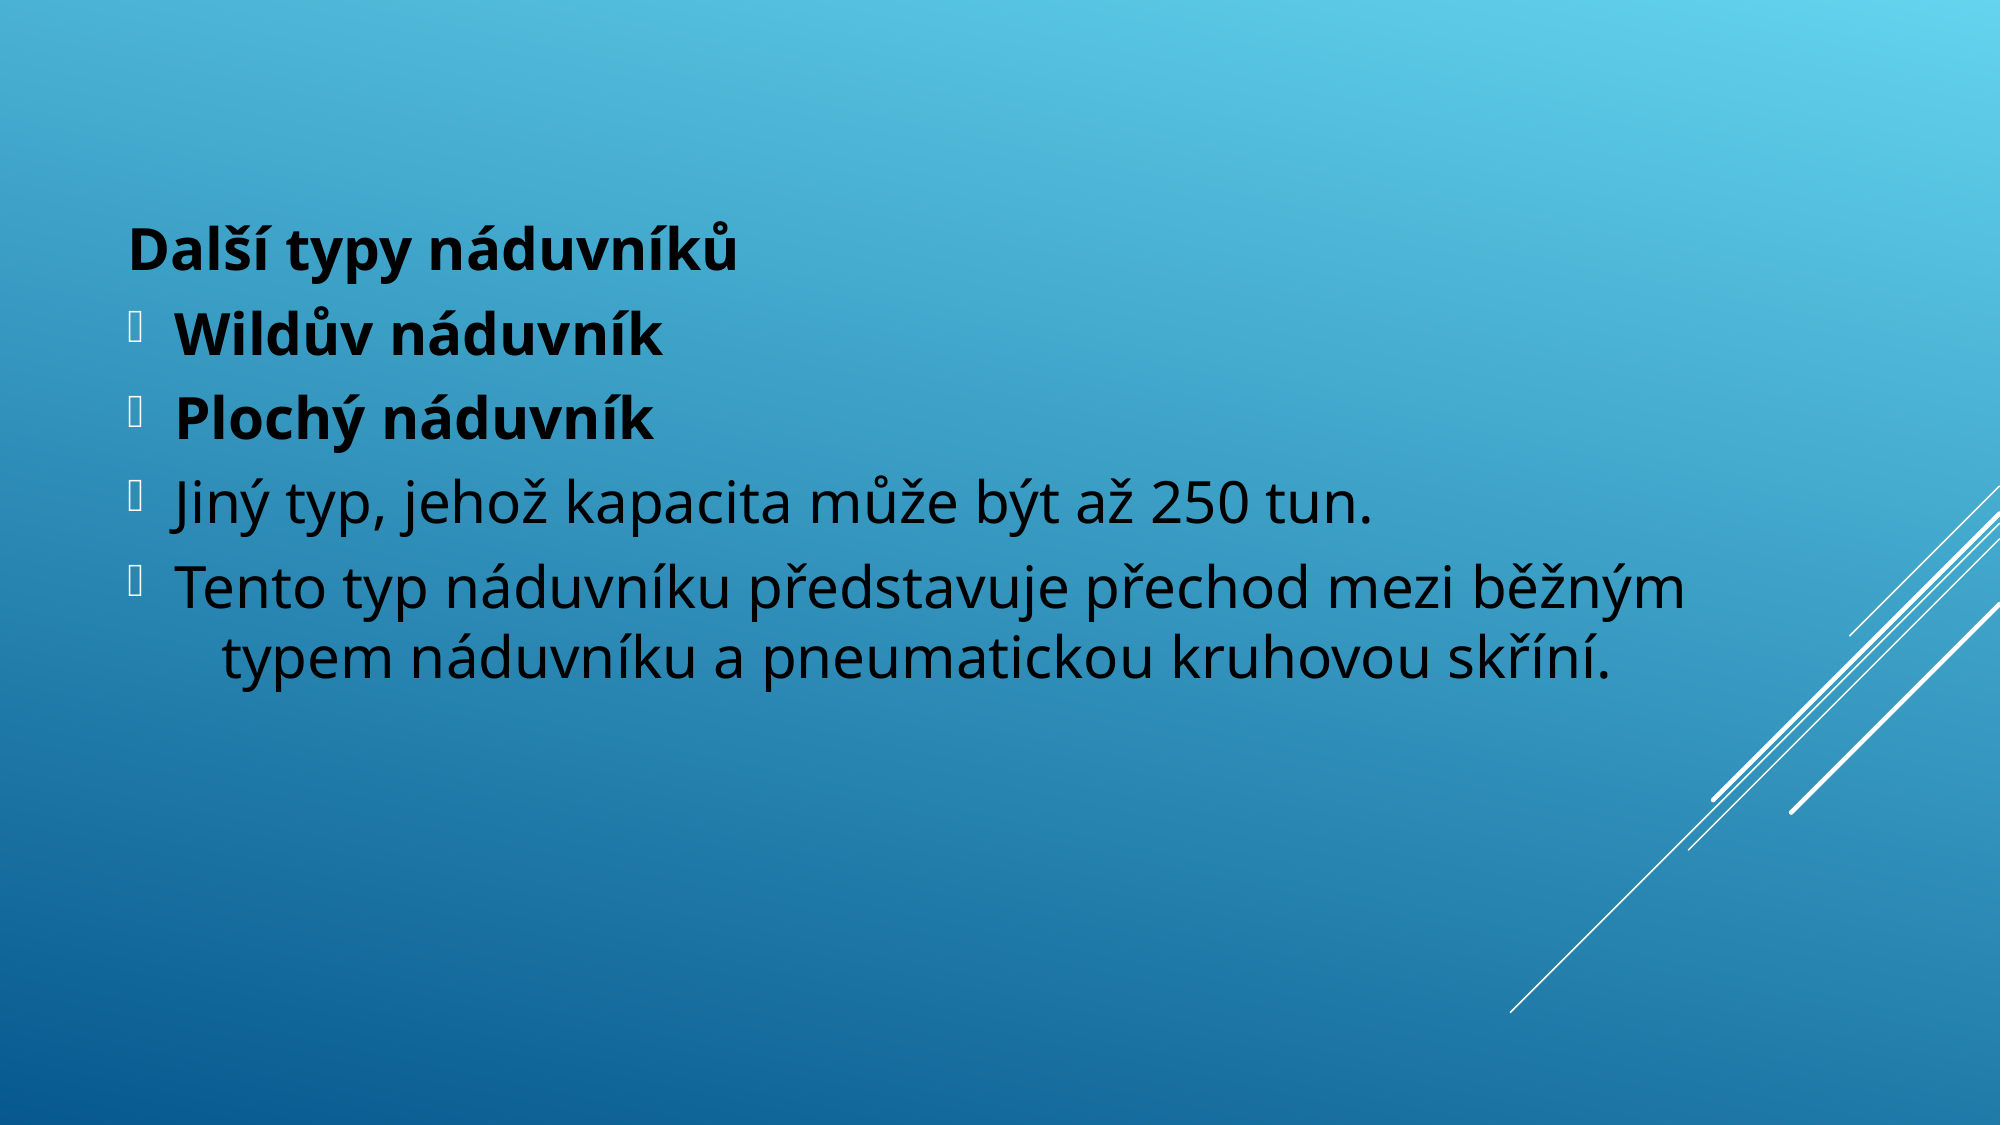

Další typy náduvníků
Wildův náduvník
Plochý náduvník
Jiný typ, jehož kapacita může být až 250 tun.
Tento typ náduvníku představuje přechod mezi běžným typem náduvníku a pneumatickou kruhovou skříní.
#